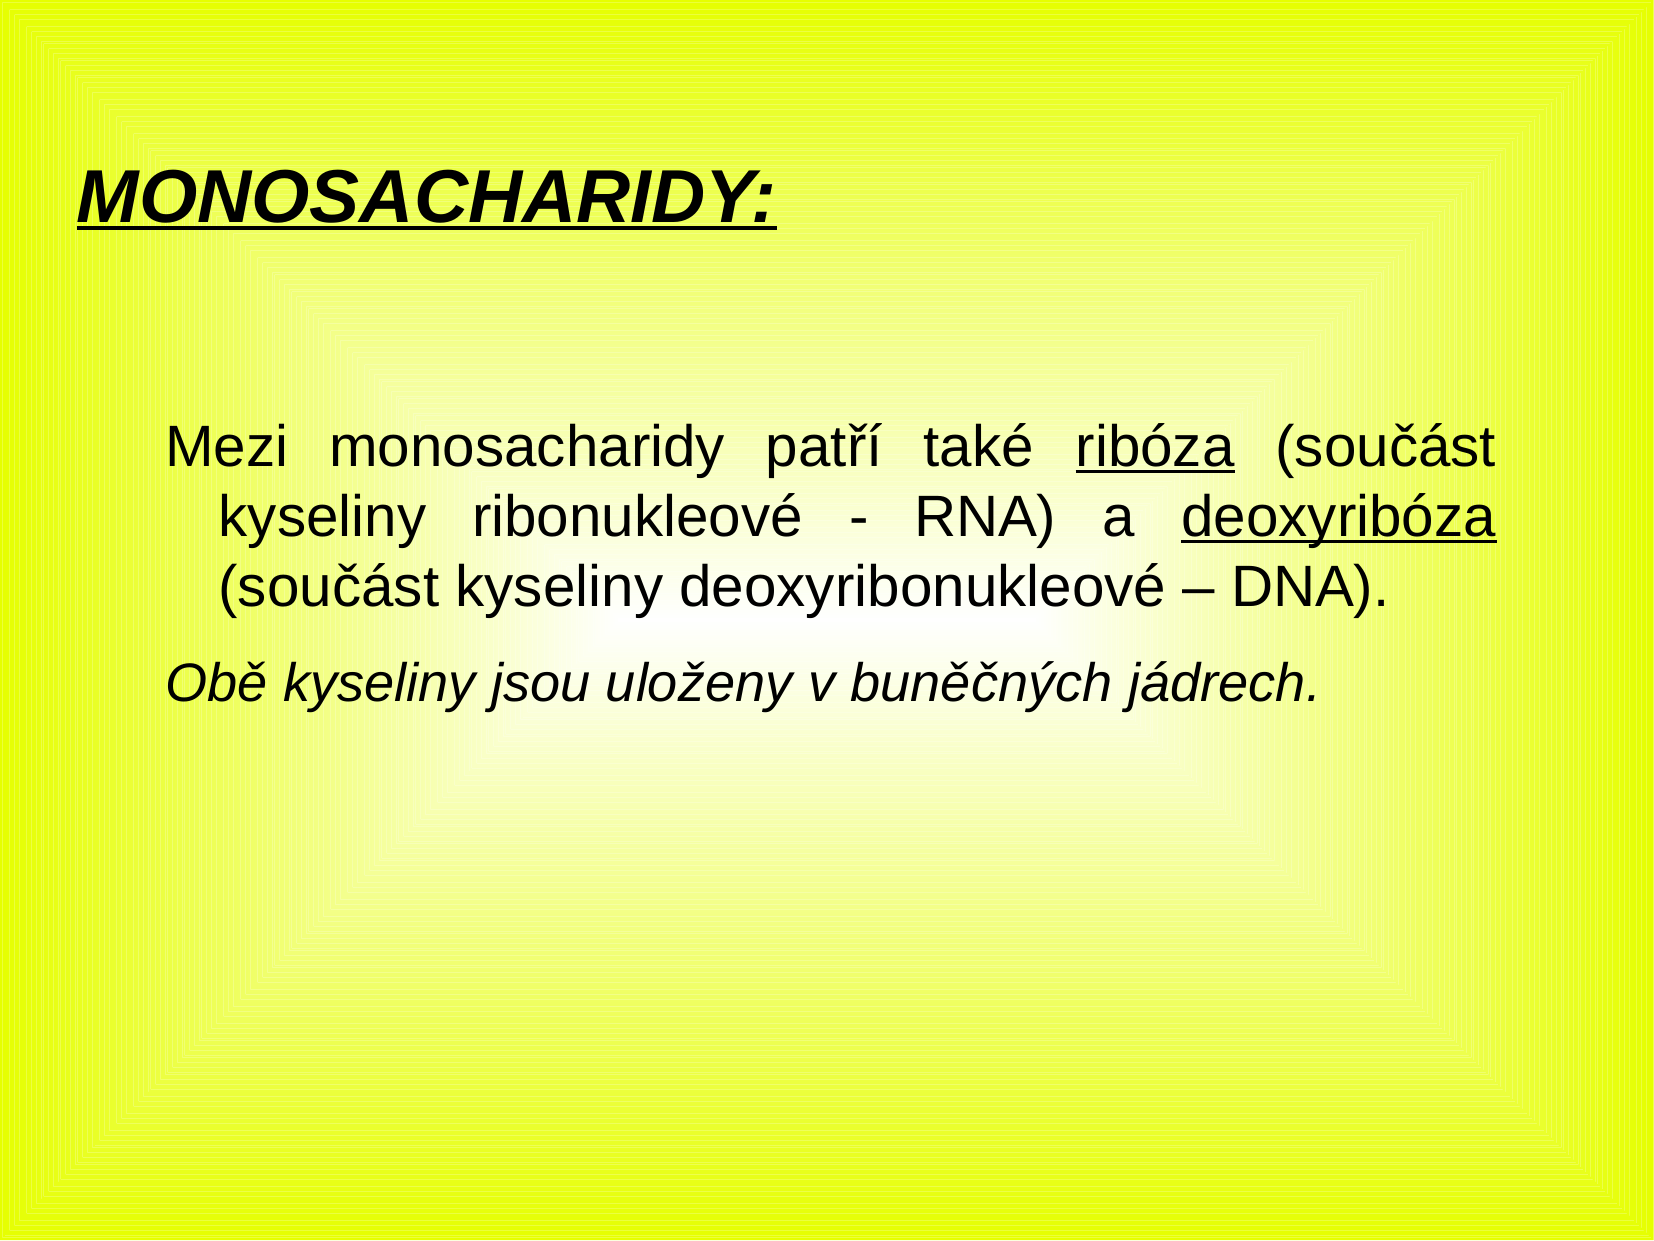

# MONOSACHARIDY:
Mezi monosacharidy patří také ribóza (součást kyseliny ribonukleové - RNA) a deoxyribóza (součást kyseliny deoxyribonukleové – DNA).
Obě kyseliny jsou uloženy v buněčných jádrech.